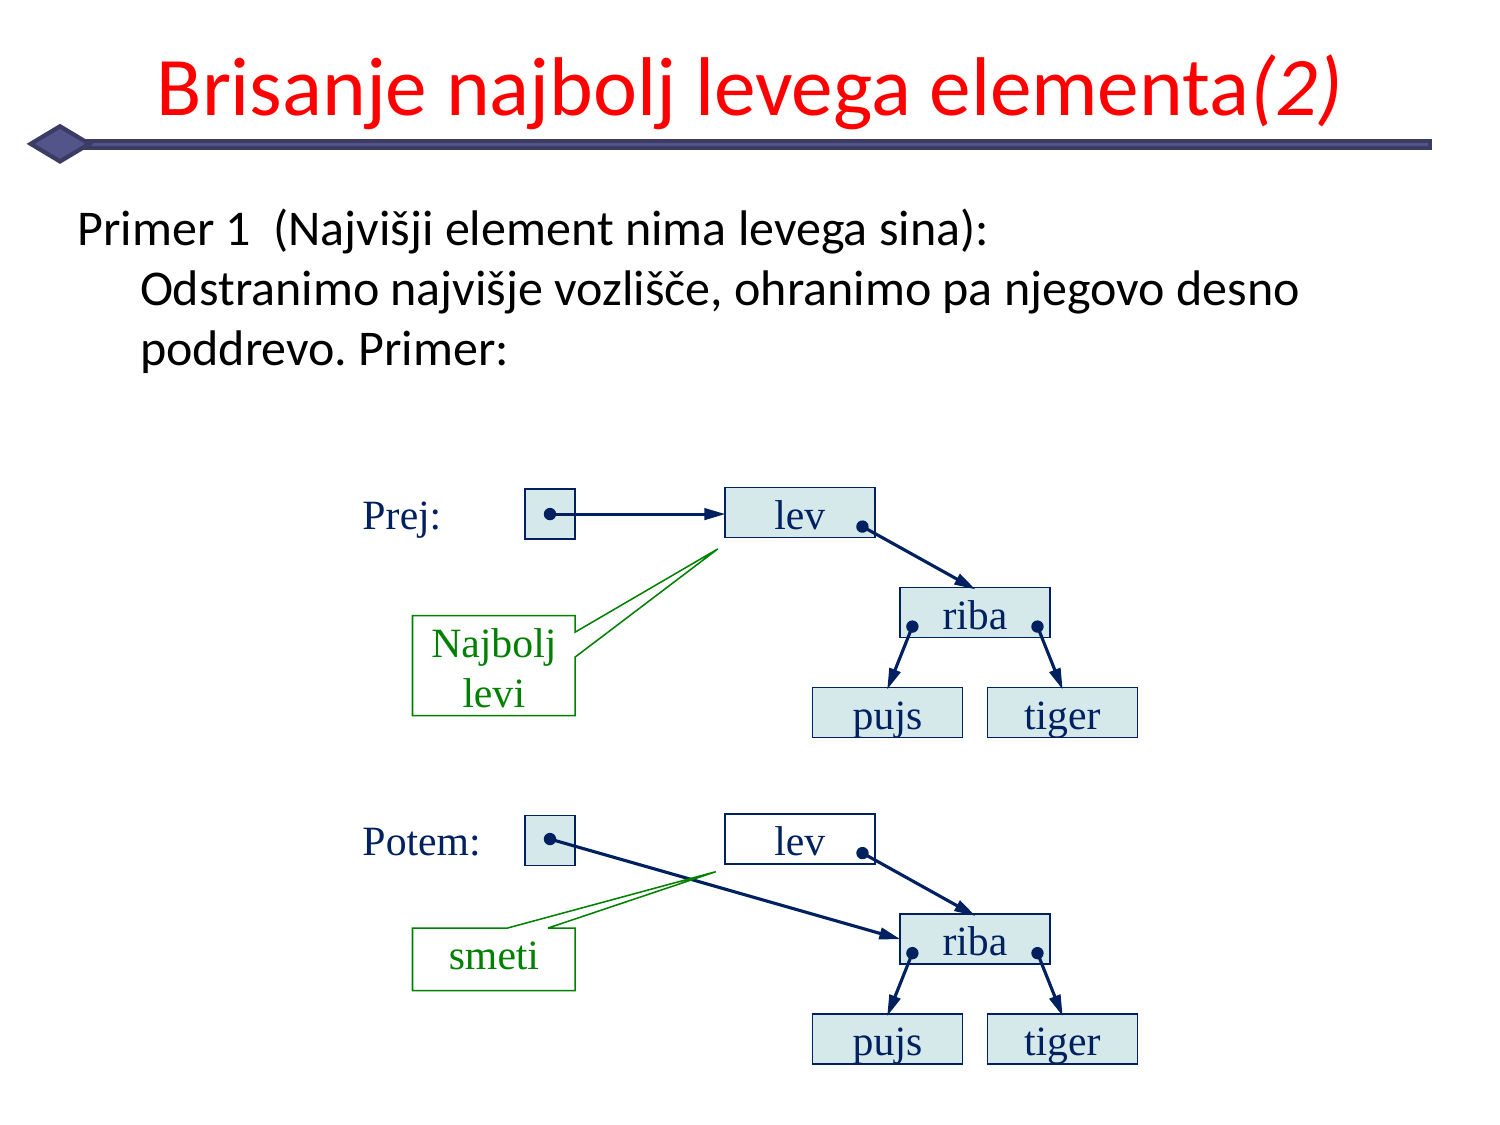

# Brisanje najbolj levega elementa(2)
Primer 1 (Najvišji element nima levega sina):
Odstranimo najvišje vozlišče, ohranimo pa njegovo desno poddrevo. Primer:
Prej:
lev
riba
pujs
tiger
Najbolj levi
Potem:
lev
riba
pujs
tiger
smeti